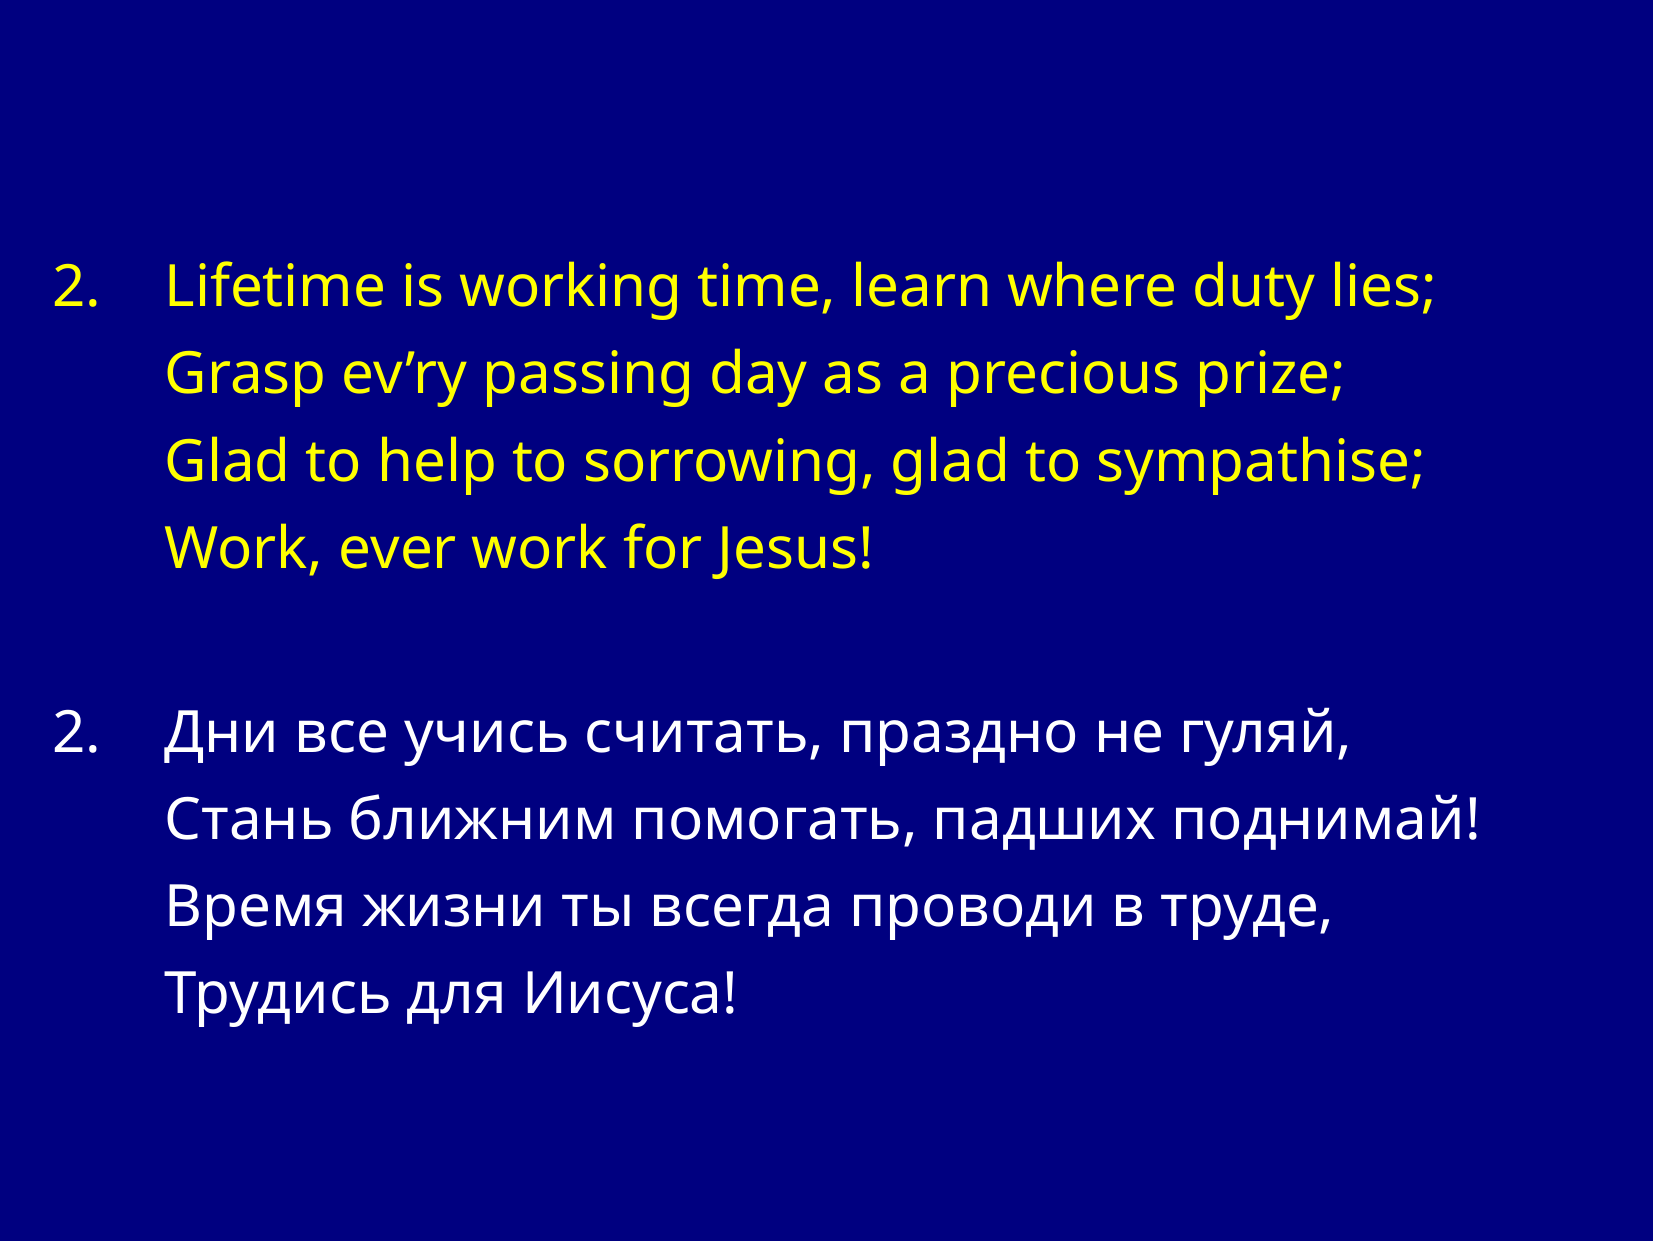

2.	Lifetime is working time, learn where duty lies;
	Grasp ev’ry passing day as a precious prize;
	Glad to help to sorrowing, glad to sympathise;
	Work, ever work for Jesus!
2.	Дни все учись считать, праздно не гуляй,
	Стань ближним помогать, падших поднимай!
	Время жизни ты всегда проводи в труде,
	Трудись для Иисуса!